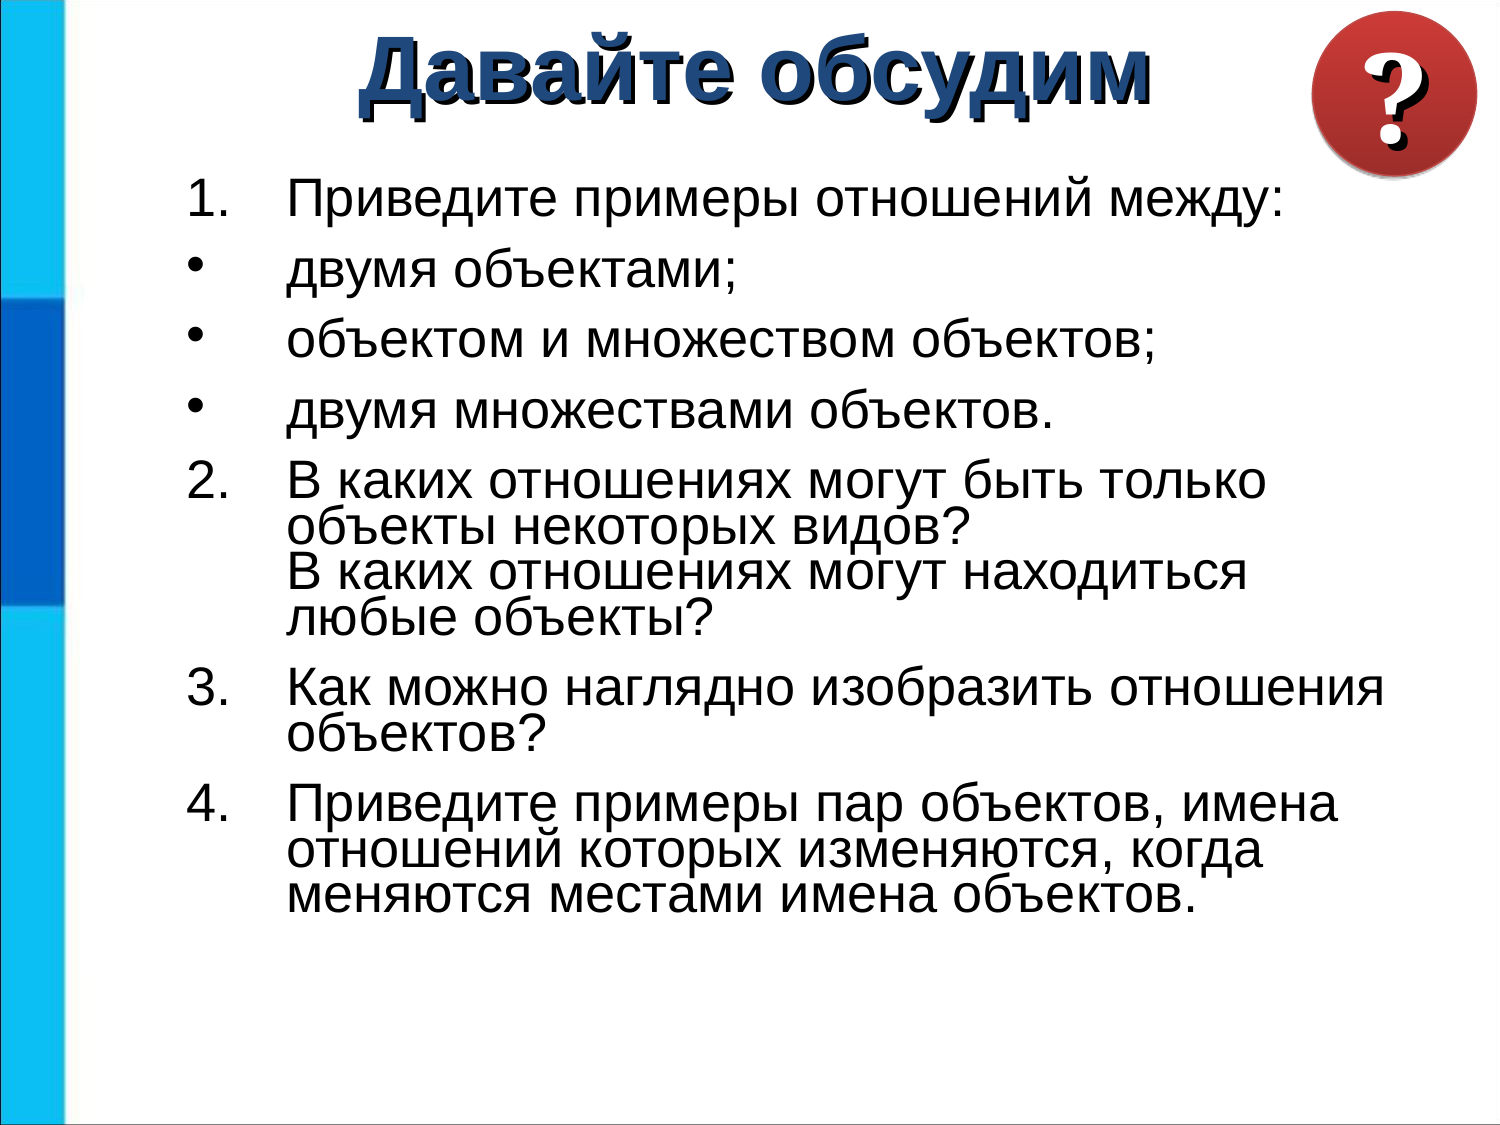

# Давайте обсудим
?
Приведите примеры отношений между:
двумя объектами;
объектом и множеством объектов;
двумя множествами объектов.
В каких отношениях могут быть только объекты некоторых видов?
В каких отношениях могут находиться любые объекты?
Как можно наглядно изобразить отношения объектов?
Приведите примеры пар объектов, имена отношений которых изменяются, когда меняются местами имена объектов.